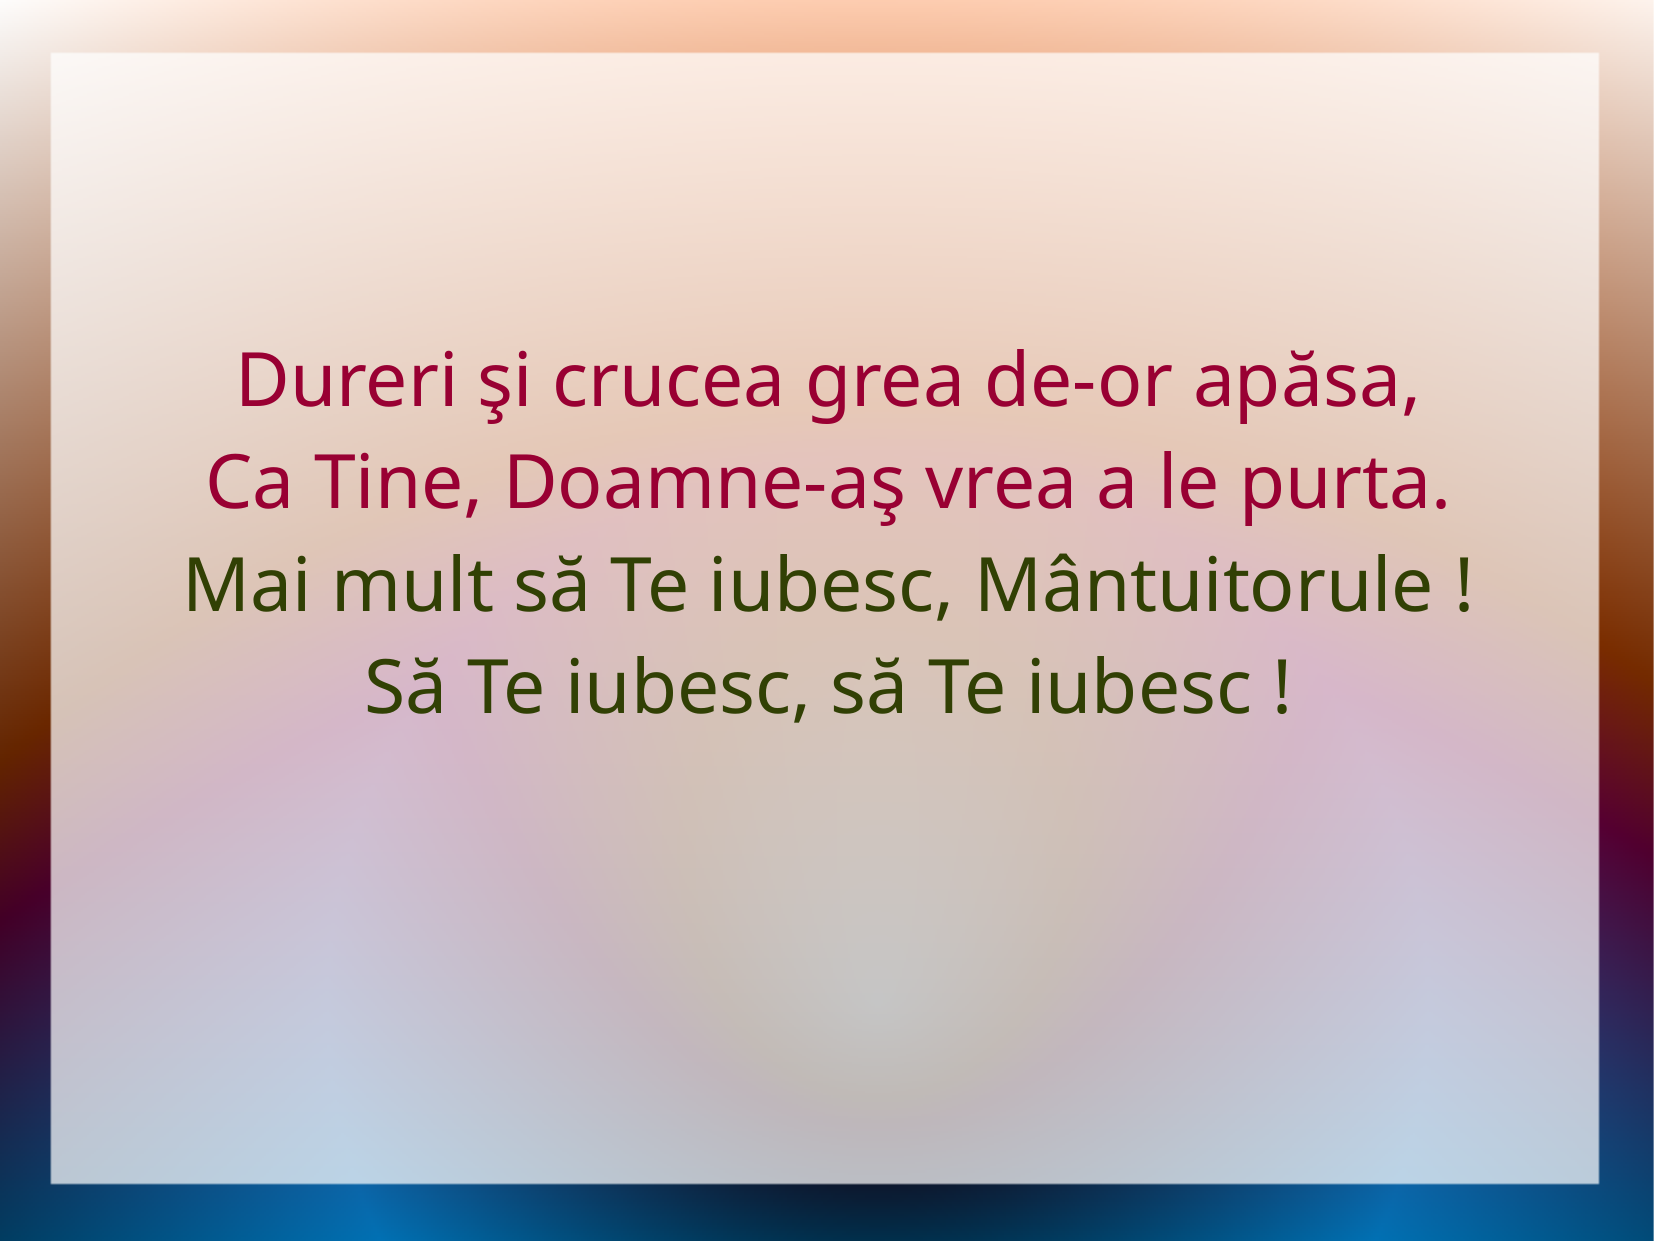

Dureri şi crucea grea de-or apăsa,
Ca Tine, Doamne-aş vrea a le purta.
Mai mult să Te iubesc, Mântuitorule !
Să Te iubesc, să Te iubesc !